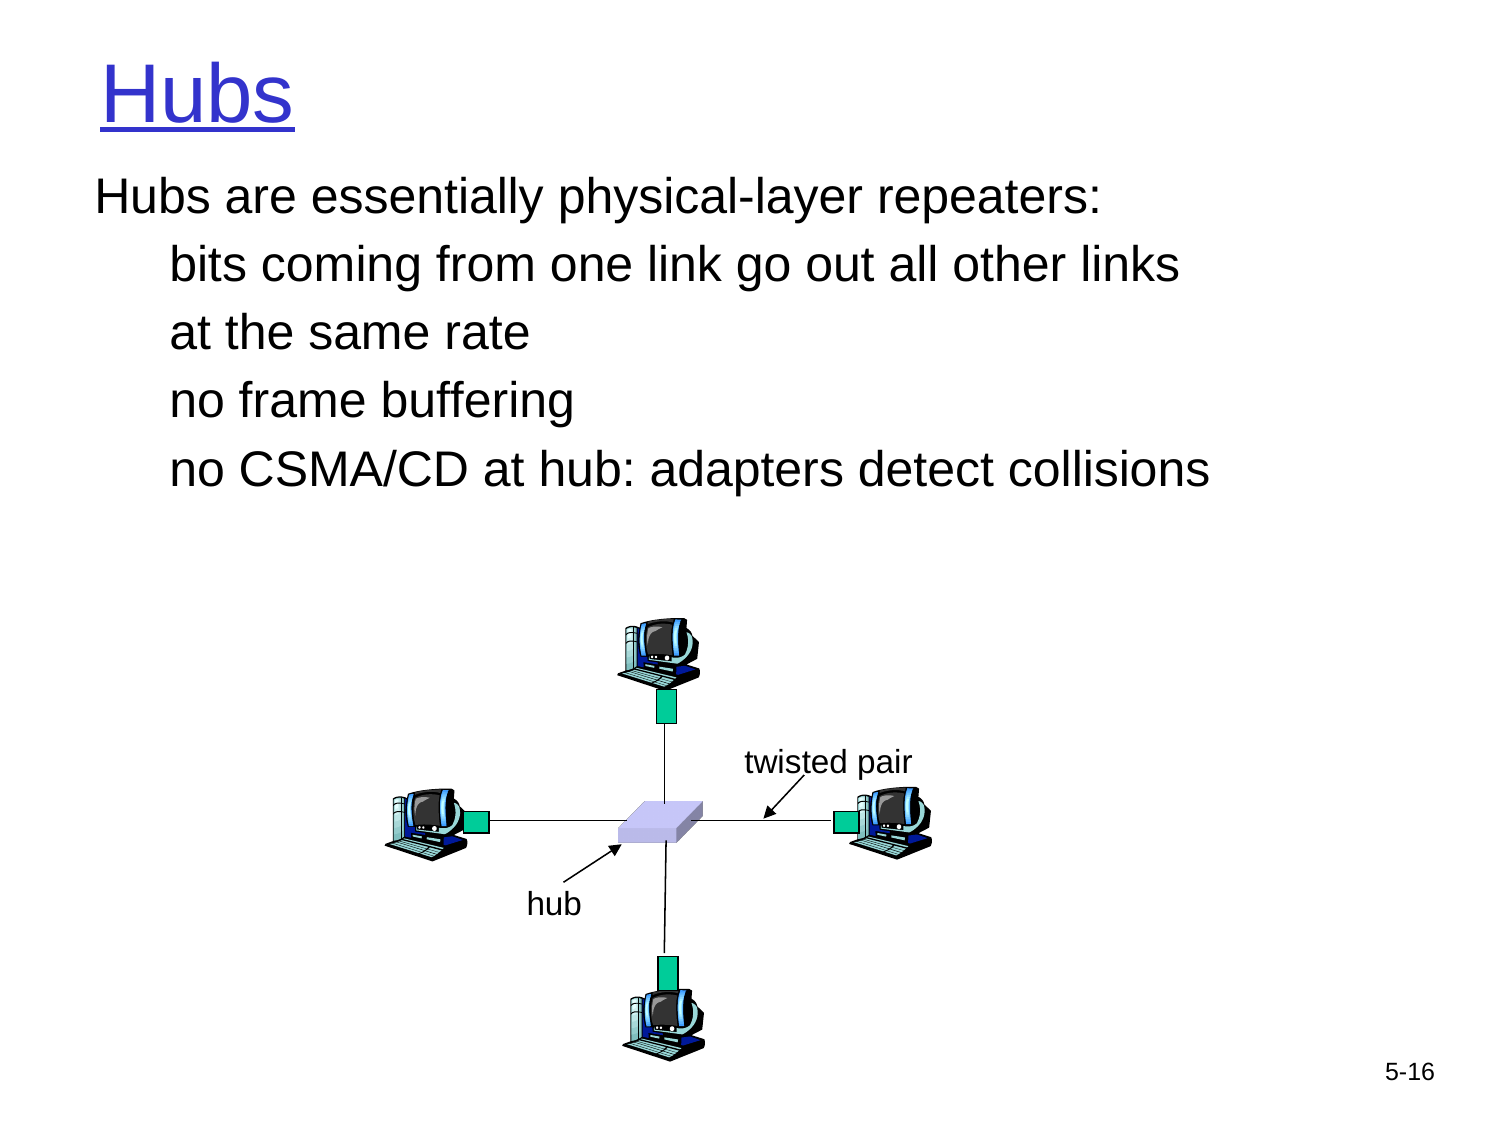

# Hubs
Hubs are essentially physical-layer repeaters:
bits coming from one link go out all other links
at the same rate
no frame buffering
no CSMA/CD at hub: adapters detect collisions
twisted pair
hub
16